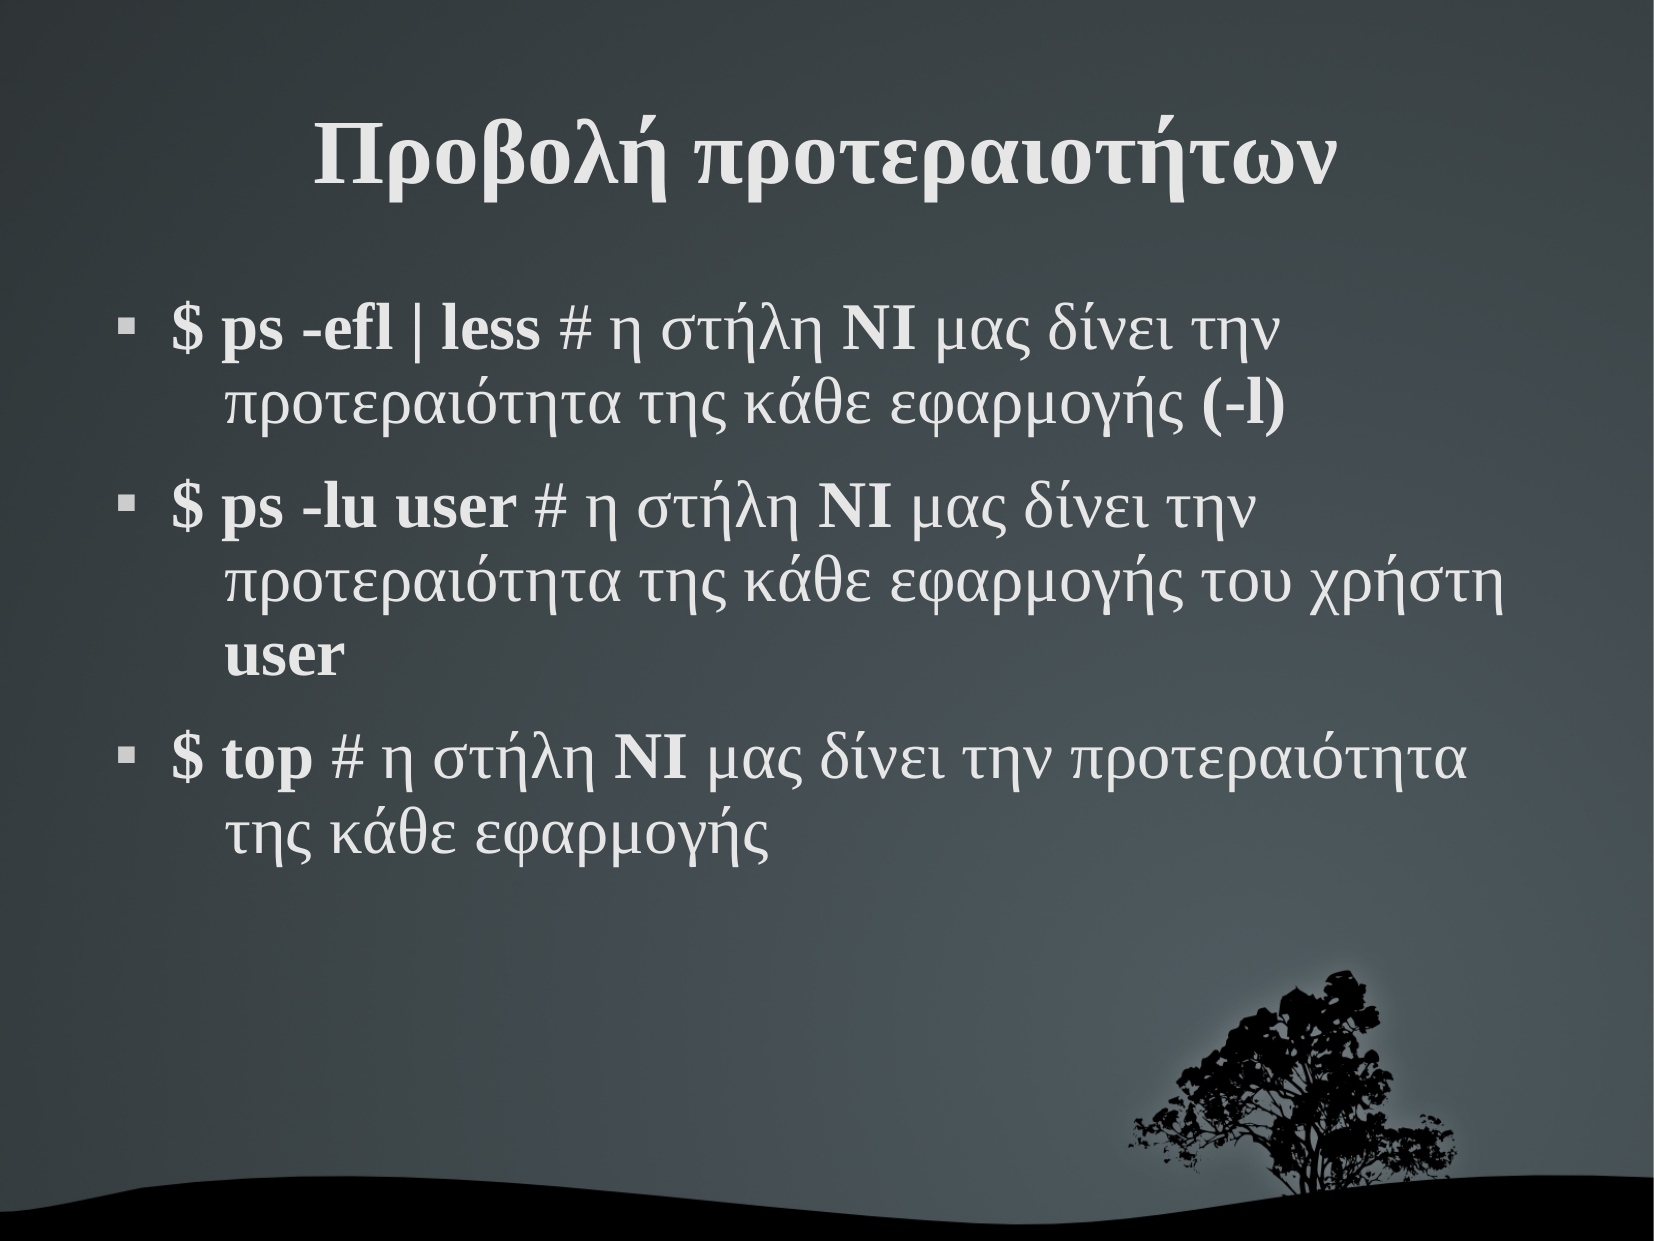

# Προβολή προτεραιοτήτων
$ ps -efl | less # η στήλη NI μας δίνει την προτεραιότητα της κάθε εφαρμογής (-l)
$ ps -lu user # η στήλη NI μας δίνει την προτεραιότητα της κάθε εφαρμογής του χρήστη user
$ top # η στήλη NI μας δίνει την προτεραιότητα της κάθε εφαρμογής